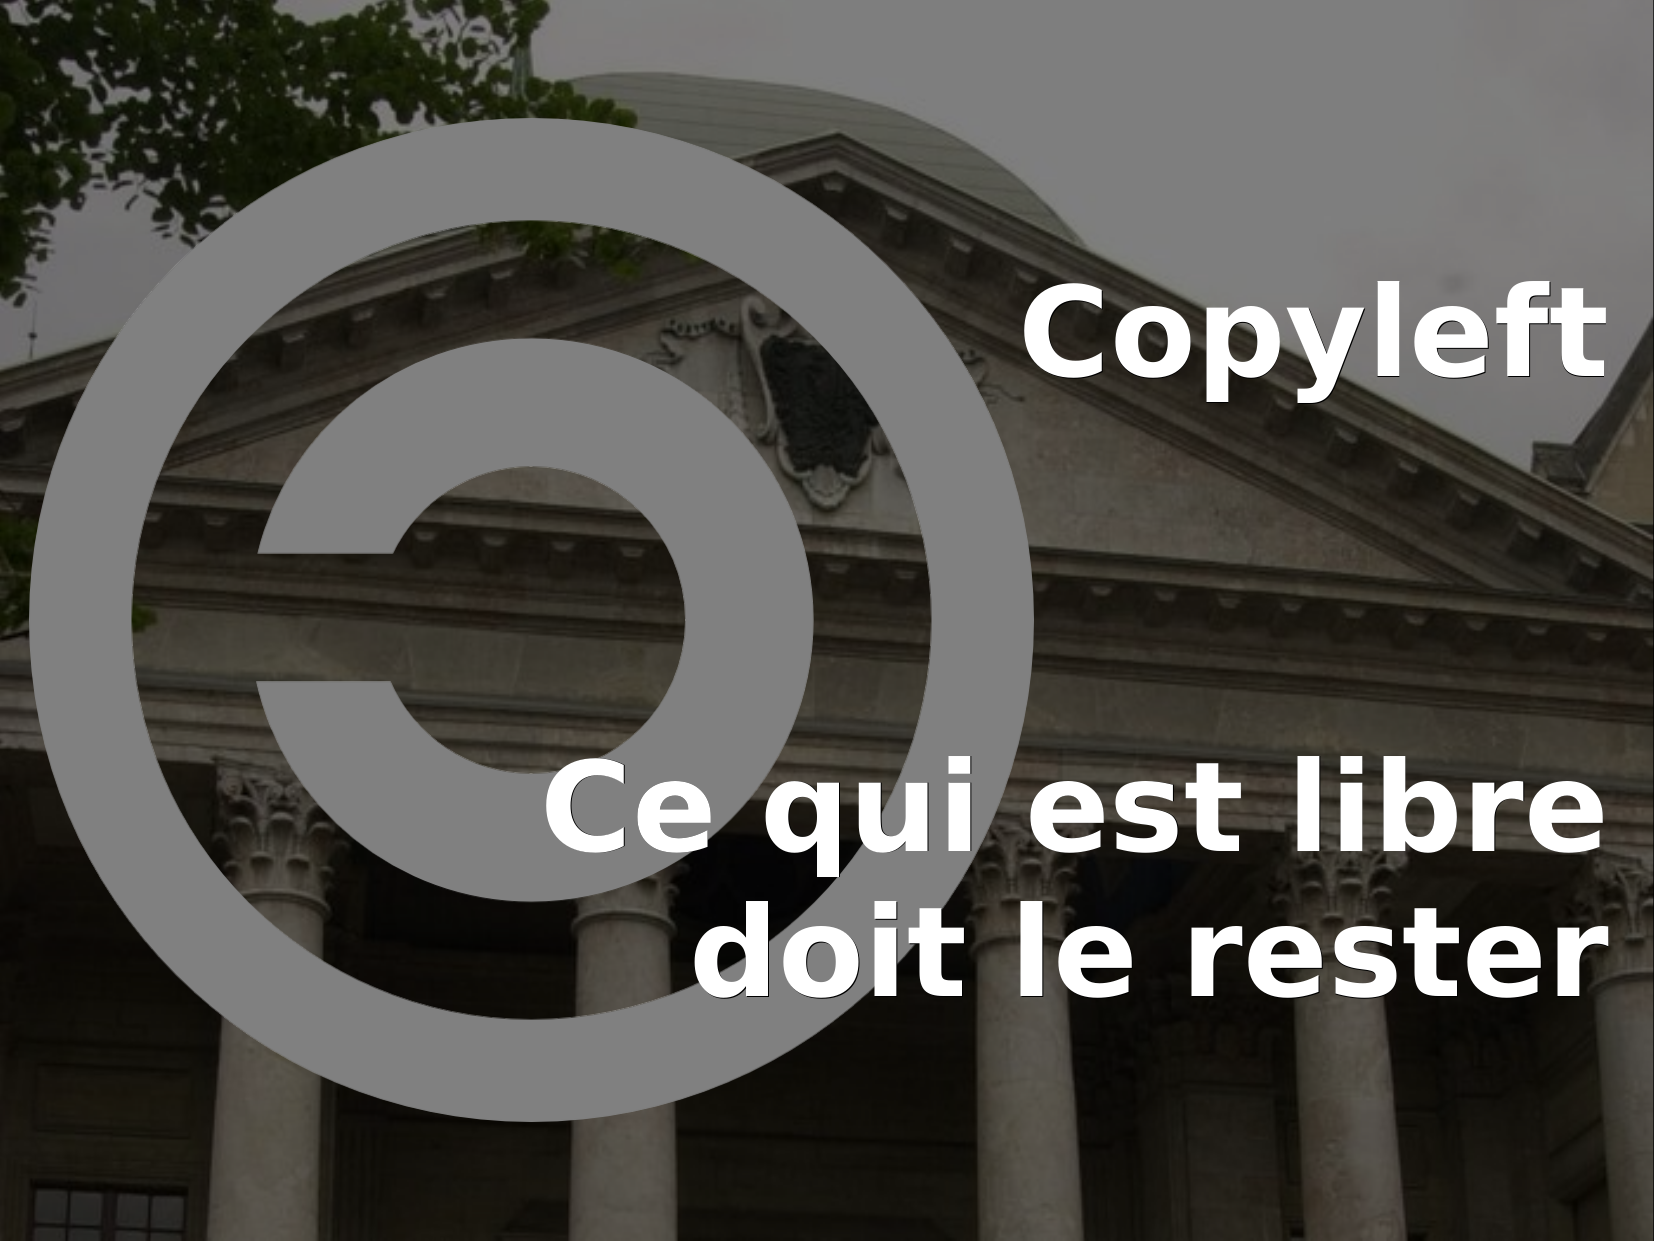

Copyleft
Ce qui est libre
doit le rester